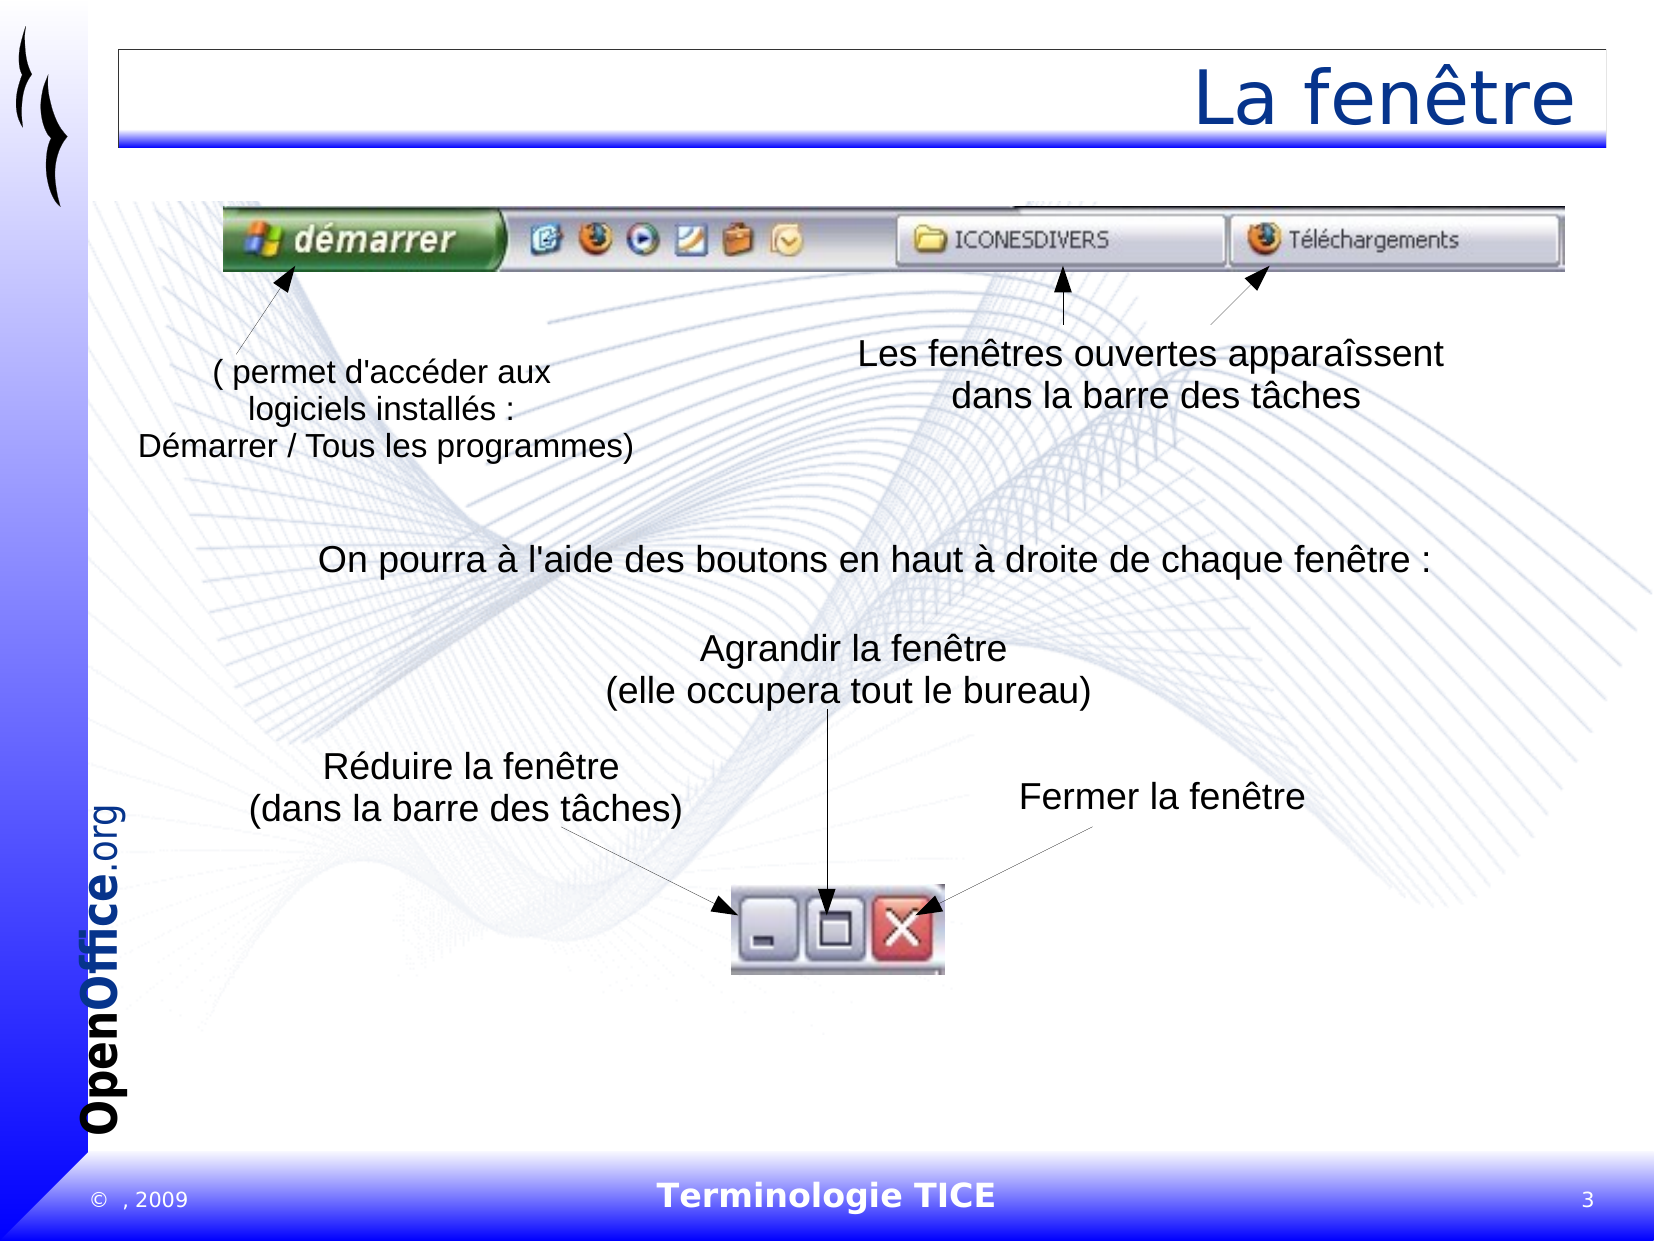

# La fenêtre
Les fenêtres ouvertes apparaîssent
dans la barre des tâches
( permet d'accéder aux
logiciels installés :
Démarrer / Tous les programmes)
On pourra à l'aide des boutons en haut à droite de chaque fenêtre :
Agrandir la fenêtre
(elle occupera tout le bureau)
Réduire la fenêtre
(dans la barre des tâches)
Fermer la fenêtre